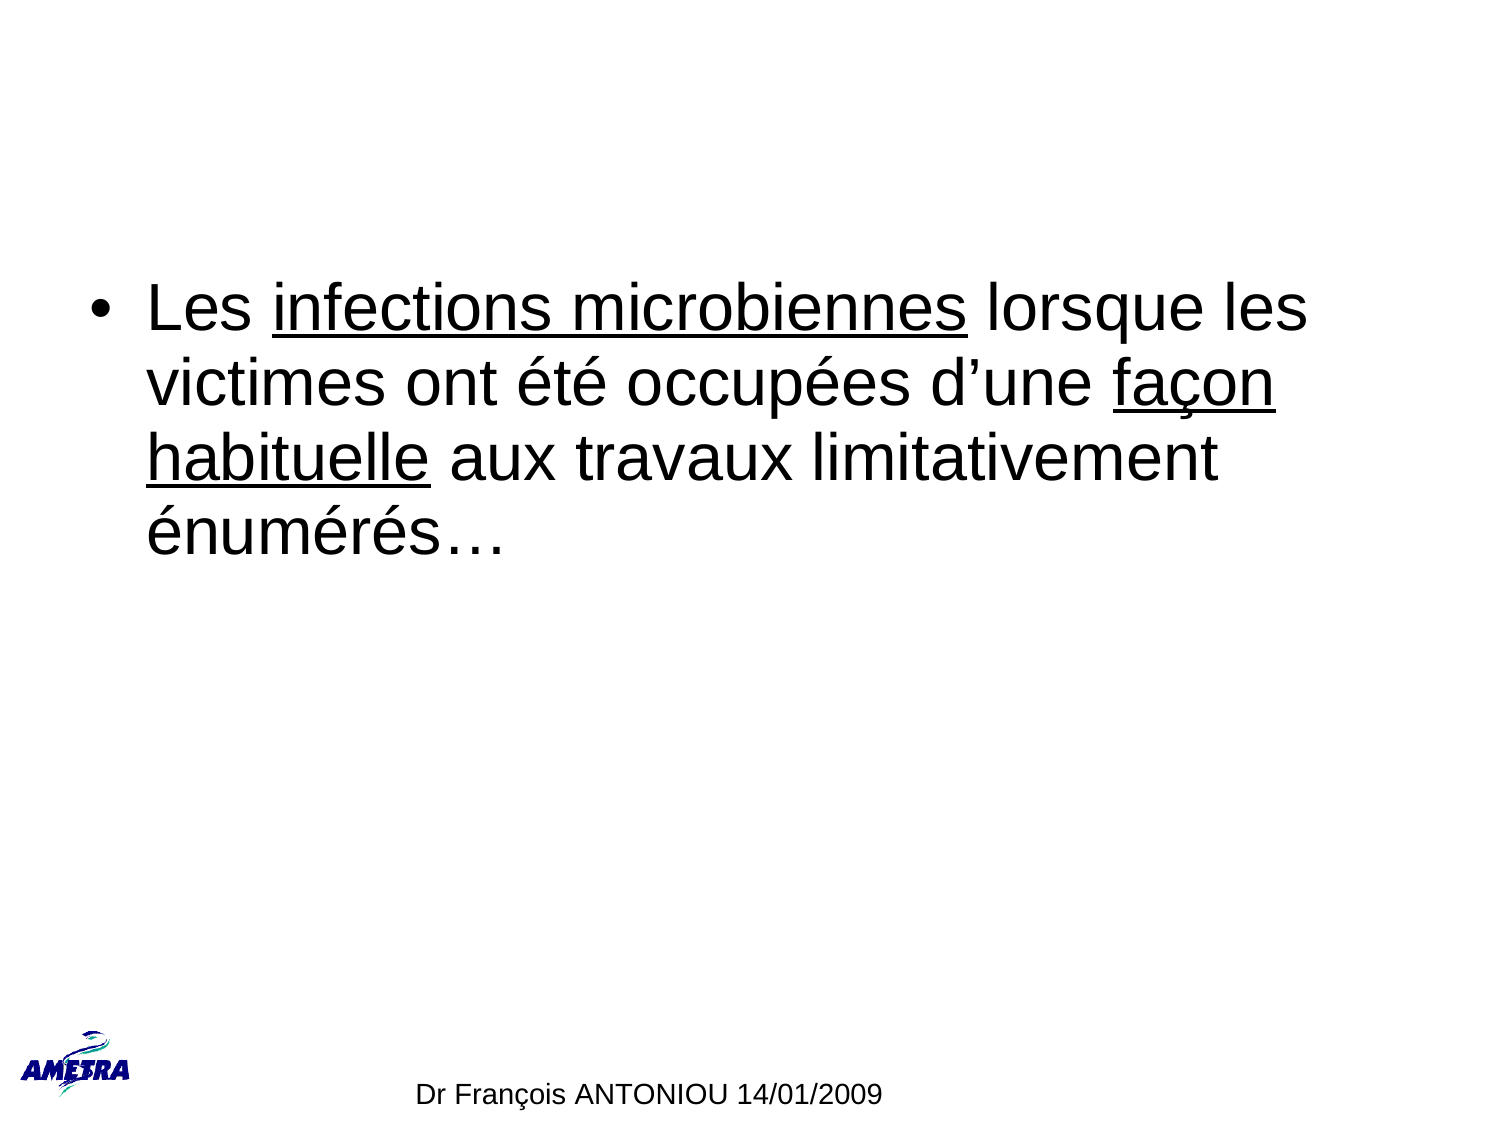

# Les infections microbiennes lorsque les victimes ont été occupées d’une façon habituelle aux travaux limitativement énumérés…
Dr François ANTONIOU 14/01/2009